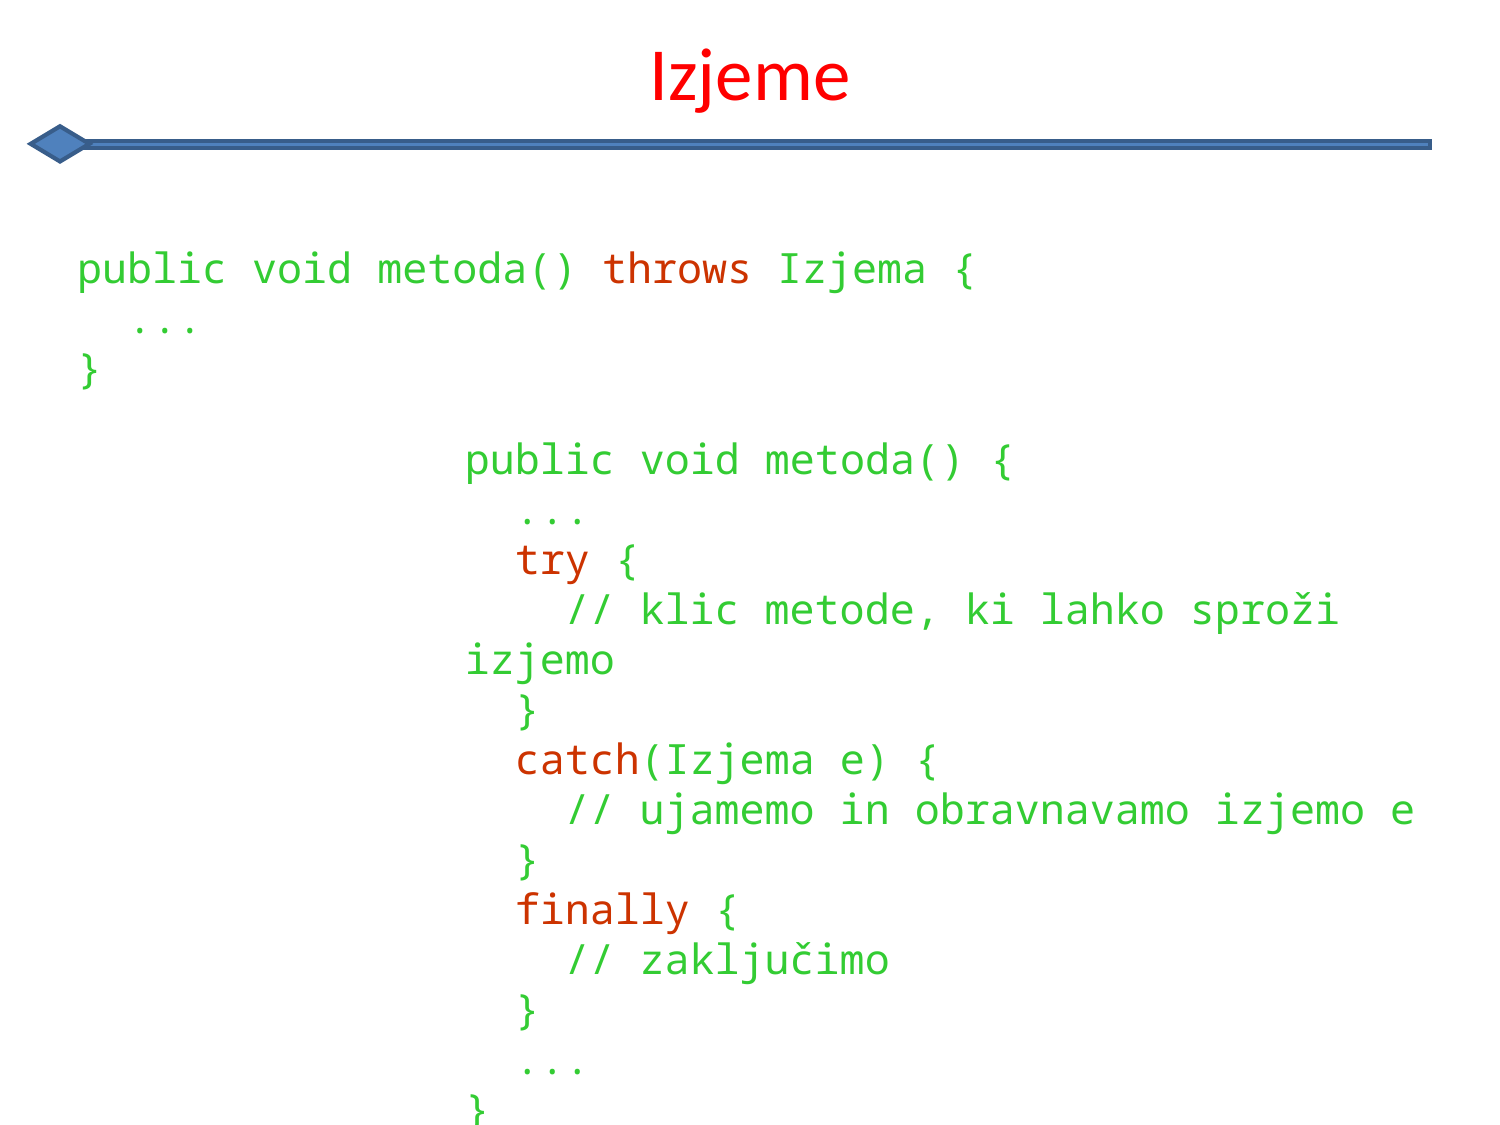

# Izjeme
public void metoda() throws Izjema {
 ...
}
public void metoda() {
 ...
 try {
 // klic metode, ki lahko sproži izjemo
 }
 catch(Izjema e) {
 // ujamemo in obravnavamo izjemo e
 }
 finally {
 // zaključimo
 }
 ...
}